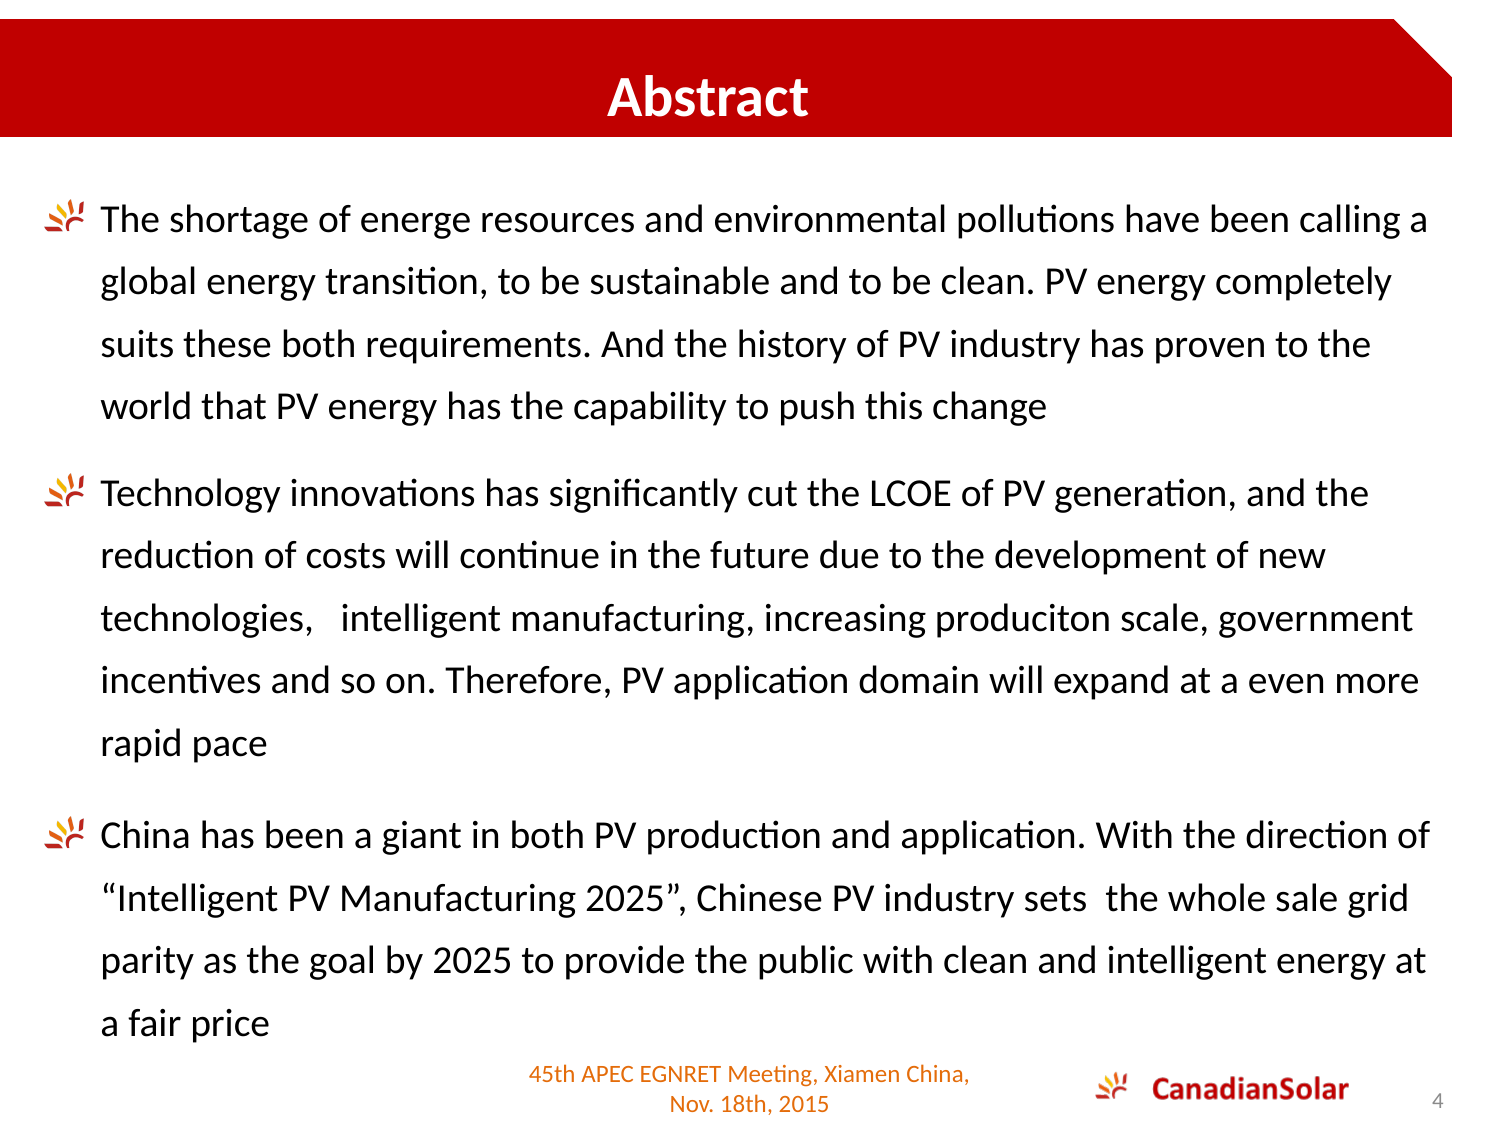

Abstract
The shortage of energe resources and environmental pollutions have been calling a global energy transition, to be sustainable and to be clean. PV energy completely suits these both requirements. And the history of PV industry has proven to the world that PV energy has the capability to push this change
Technology innovations has significantly cut the LCOE of PV generation, and the reduction of costs will continue in the future due to the development of new technologies, intelligent manufacturing, increasing produciton scale, government incentives and so on. Therefore, PV application domain will expand at a even more rapid pace
China has been a giant in both PV production and application. With the direction of “Intelligent PV Manufacturing 2025”, Chinese PV industry sets the whole sale grid parity as the goal by 2025 to provide the public with clean and intelligent energy at a fair price
45th APEC EGNRET Meeting, Xiamen China, Nov. 18th, 2015